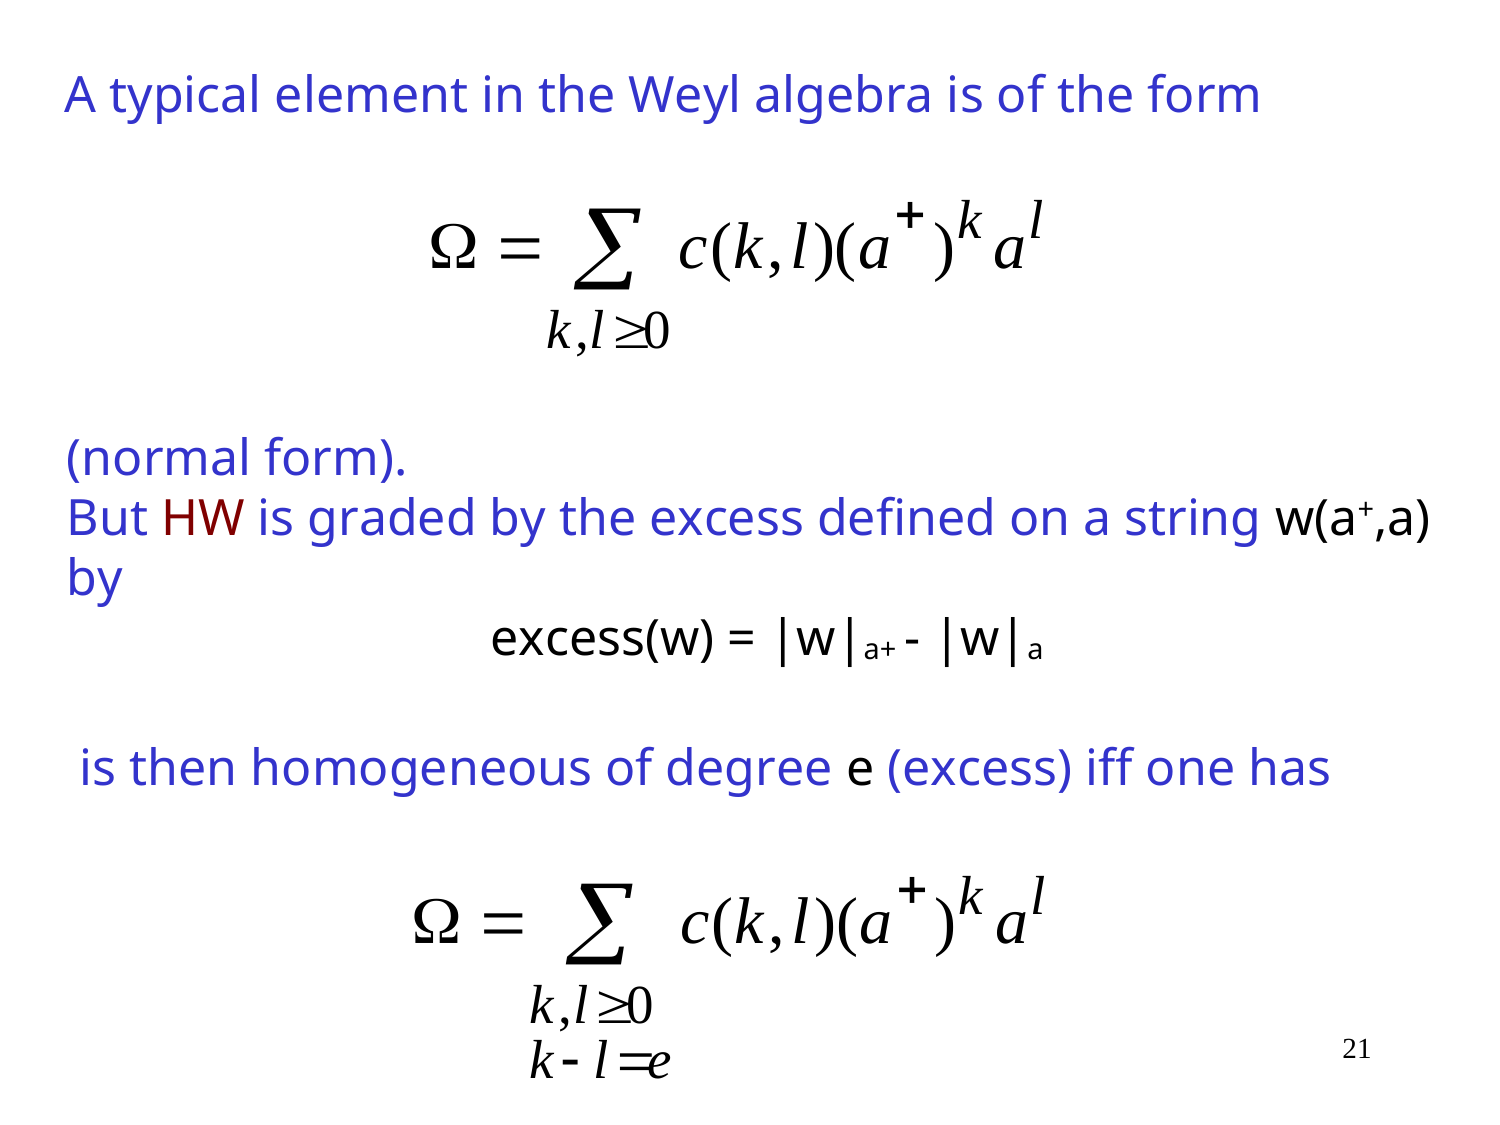

A typical element in the Weyl algebra is of the form
(normal form).
But HW is graded by the excess defined on a string w(a+,a) by
excess(w) = |w|a+ - |w|a
 is then homogeneous of degree e (excess) iff one has
21